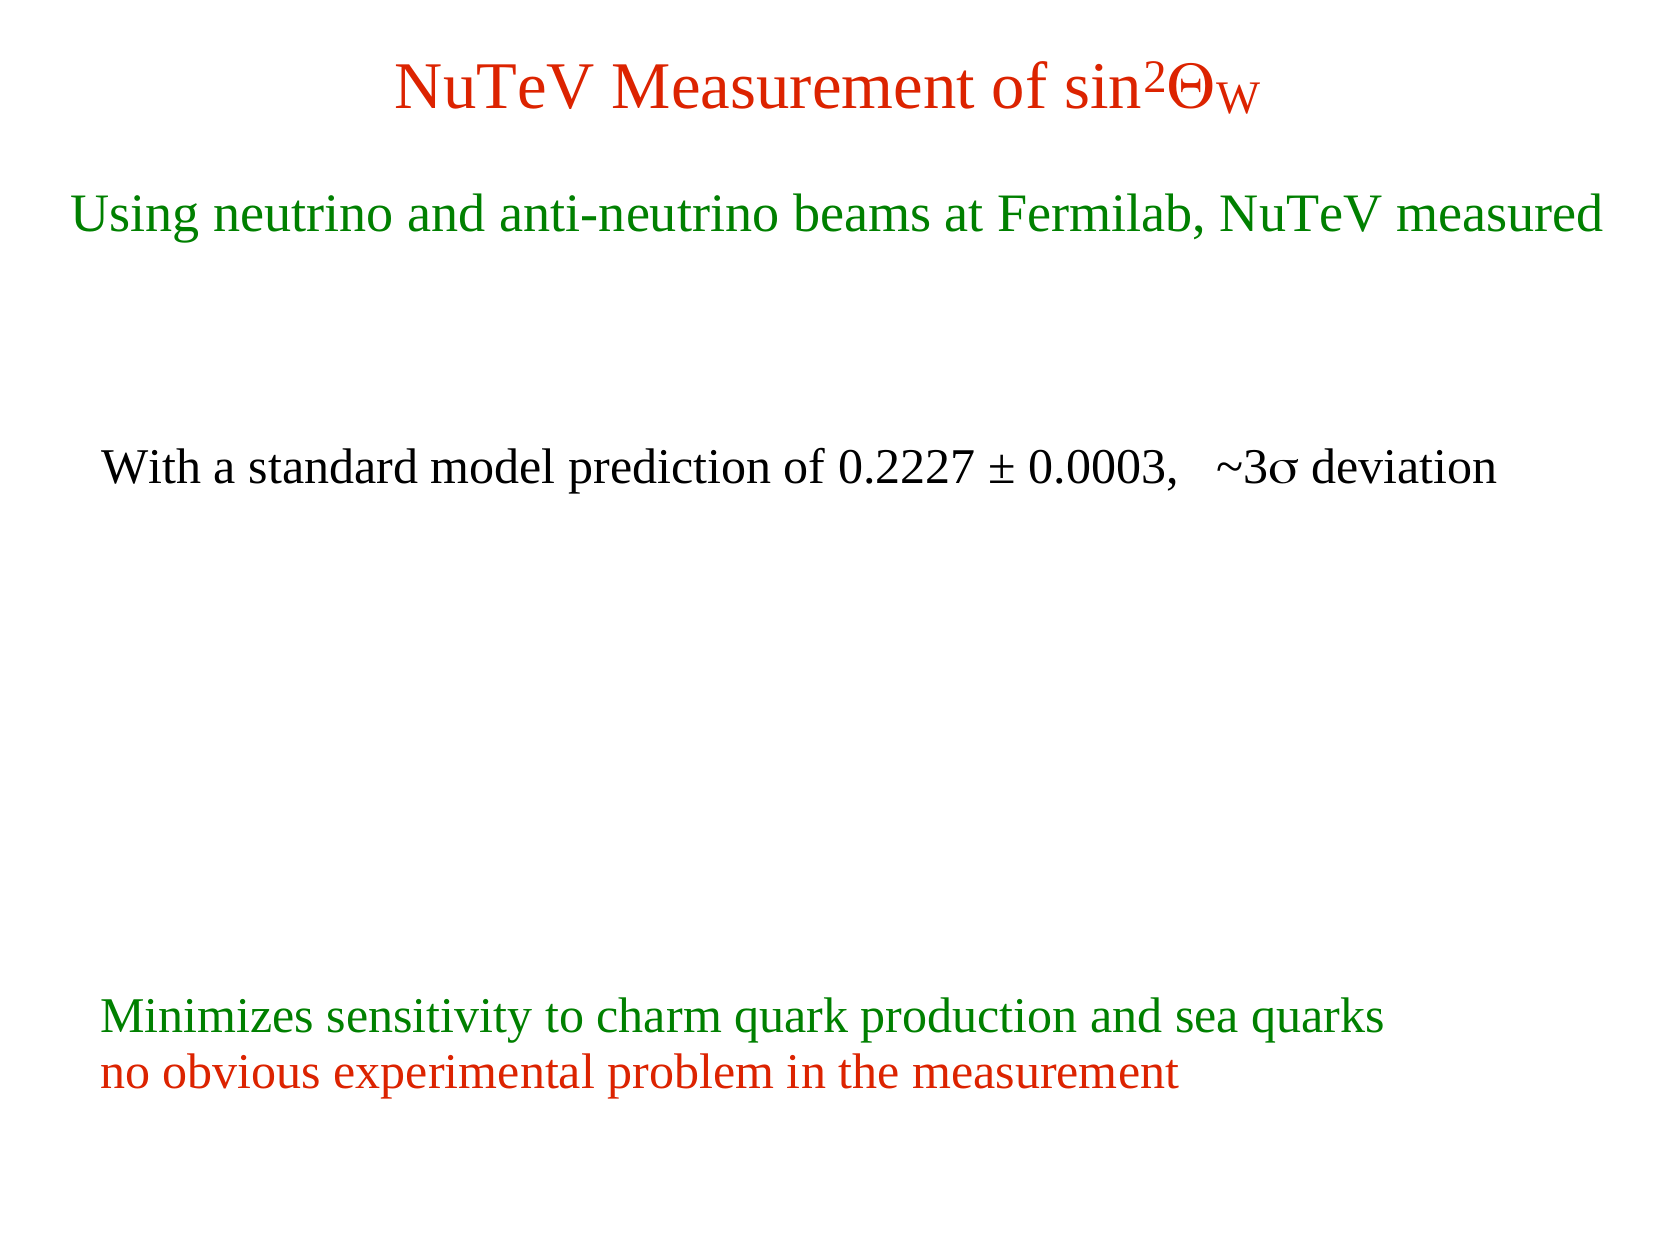

# NuTeV Measurement of sin2ΘW
Using neutrino and anti-neutrino beams at Fermilab, NuTeV measured
 With a standard model prediction of 0.2227 ± 0.0003, ~3σ deviation
Minimizes sensitivity to charm quark production and sea quarks
no obvious experimental problem in the measurement